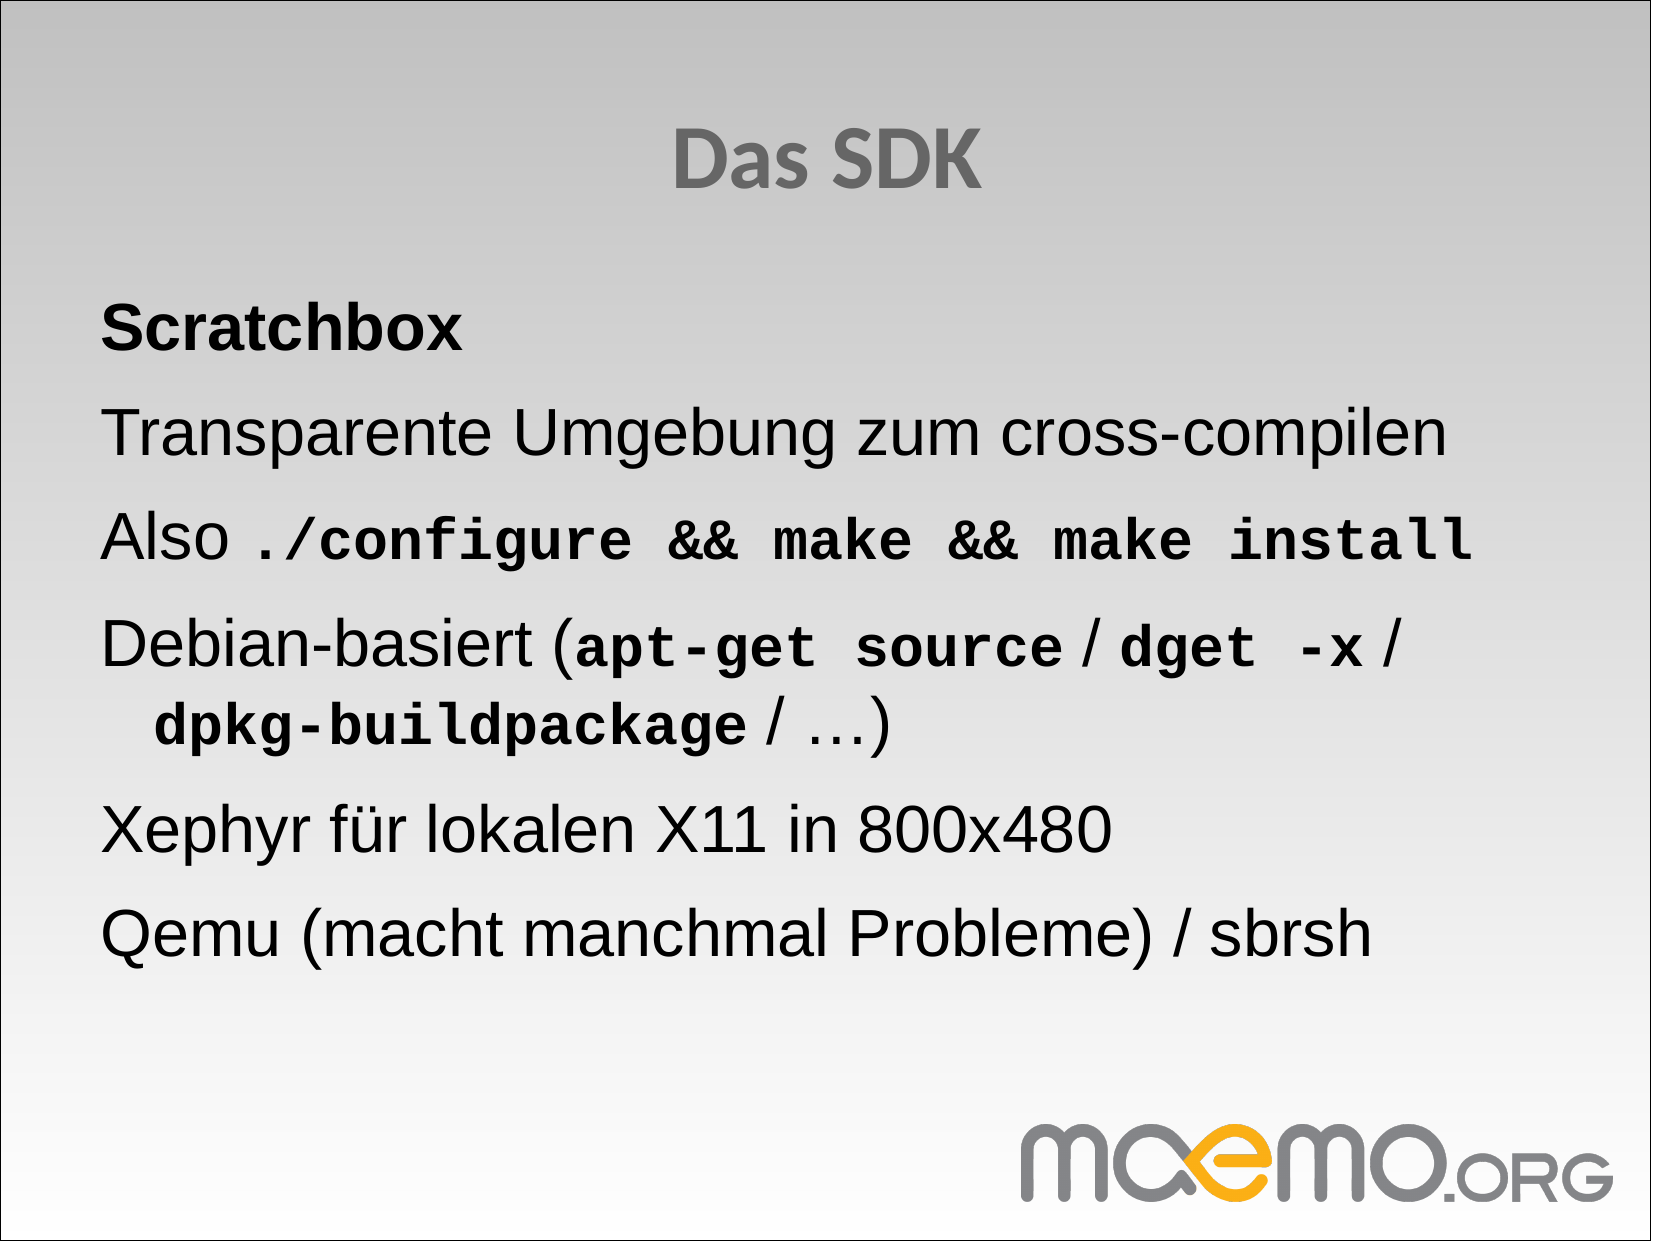

# Das SDK
Scratchbox
Transparente Umgebung zum cross-compilen
Also ./configure && make && make install
Debian-basiert (apt-get source / dget -x / dpkg-buildpackage / …)
Xephyr für lokalen X11 in 800x480
Qemu (macht manchmal Probleme) / sbrsh